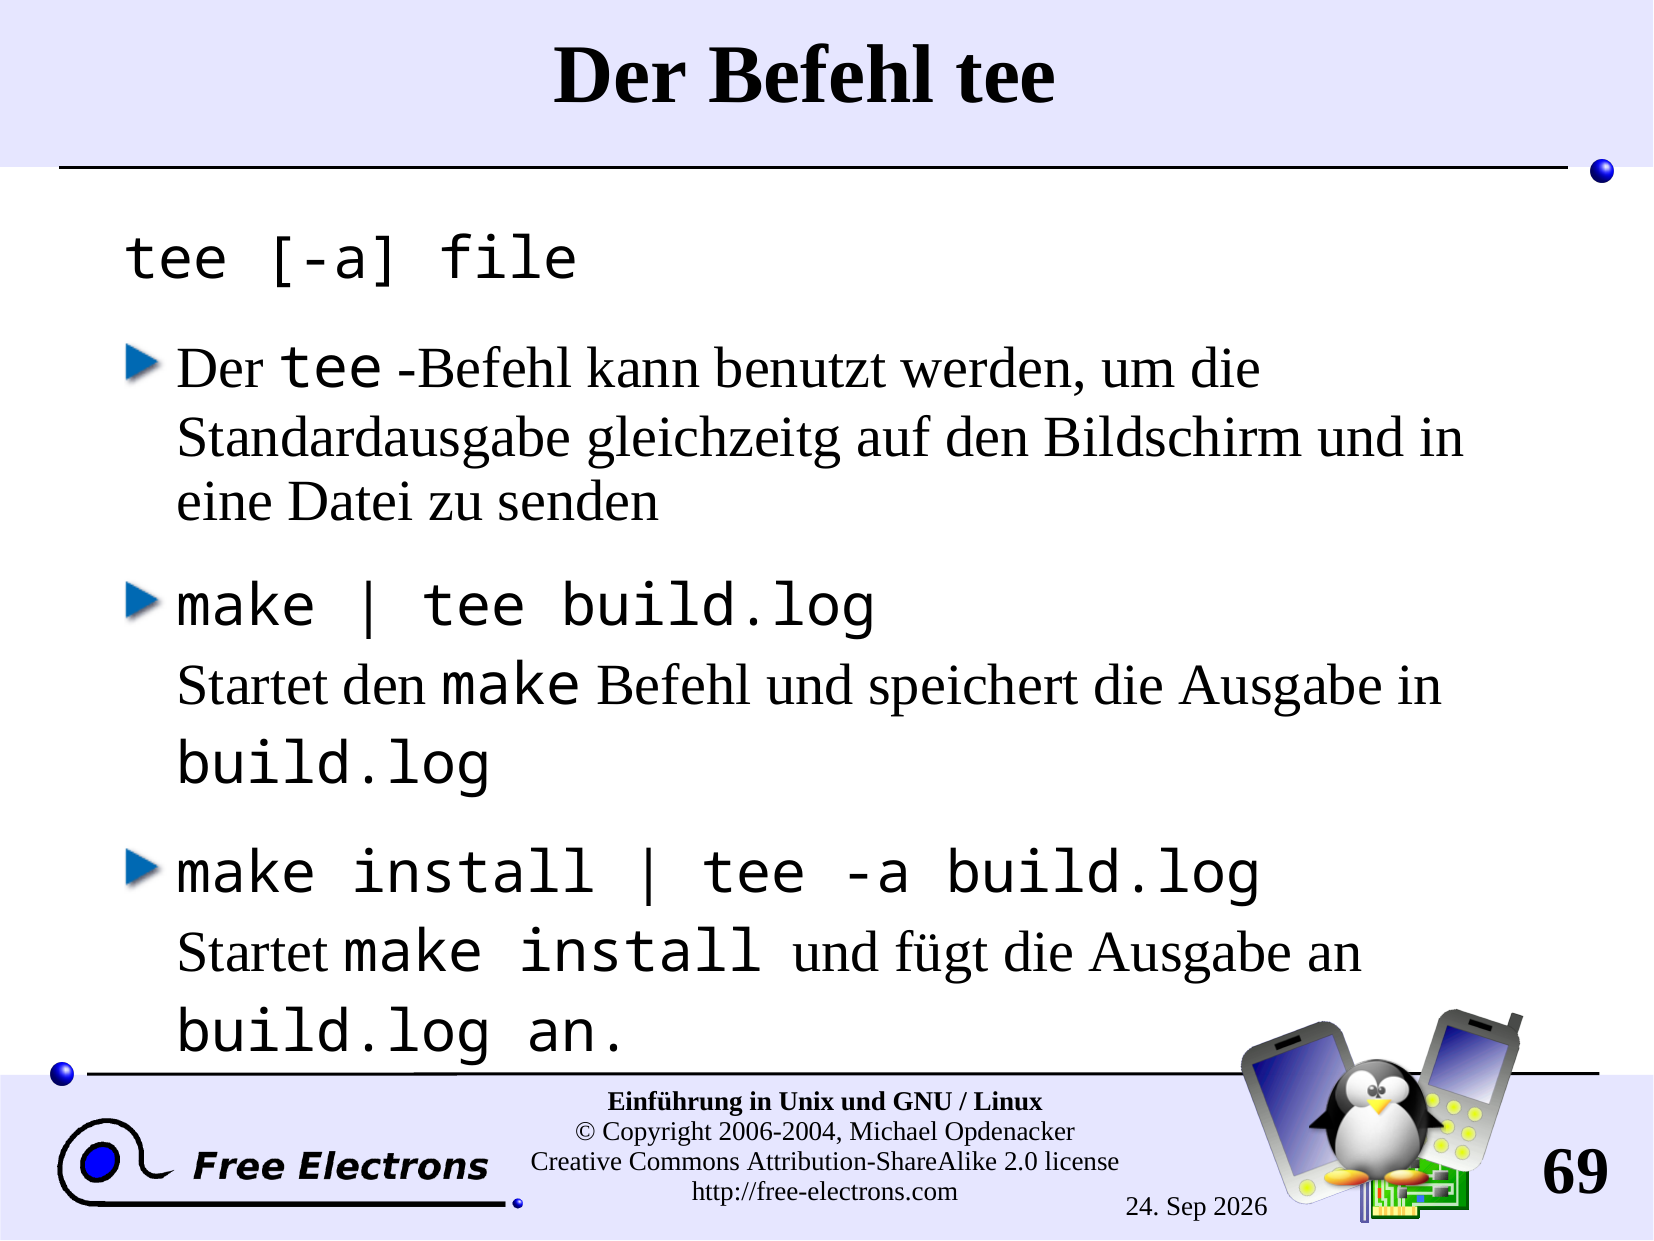

# Der Befehl tee
tee [-a] file
Der tee -Befehl kann benutzt werden, um die Standardausgabe gleichzeitg auf den Bildschirm und in eine Datei zu senden
make | tee build.log
Startet den make Befehl und speichert die Ausgabe in build.log
make install | tee -a build.log
Startet make install und fügt die Ausgabe an build.log an.